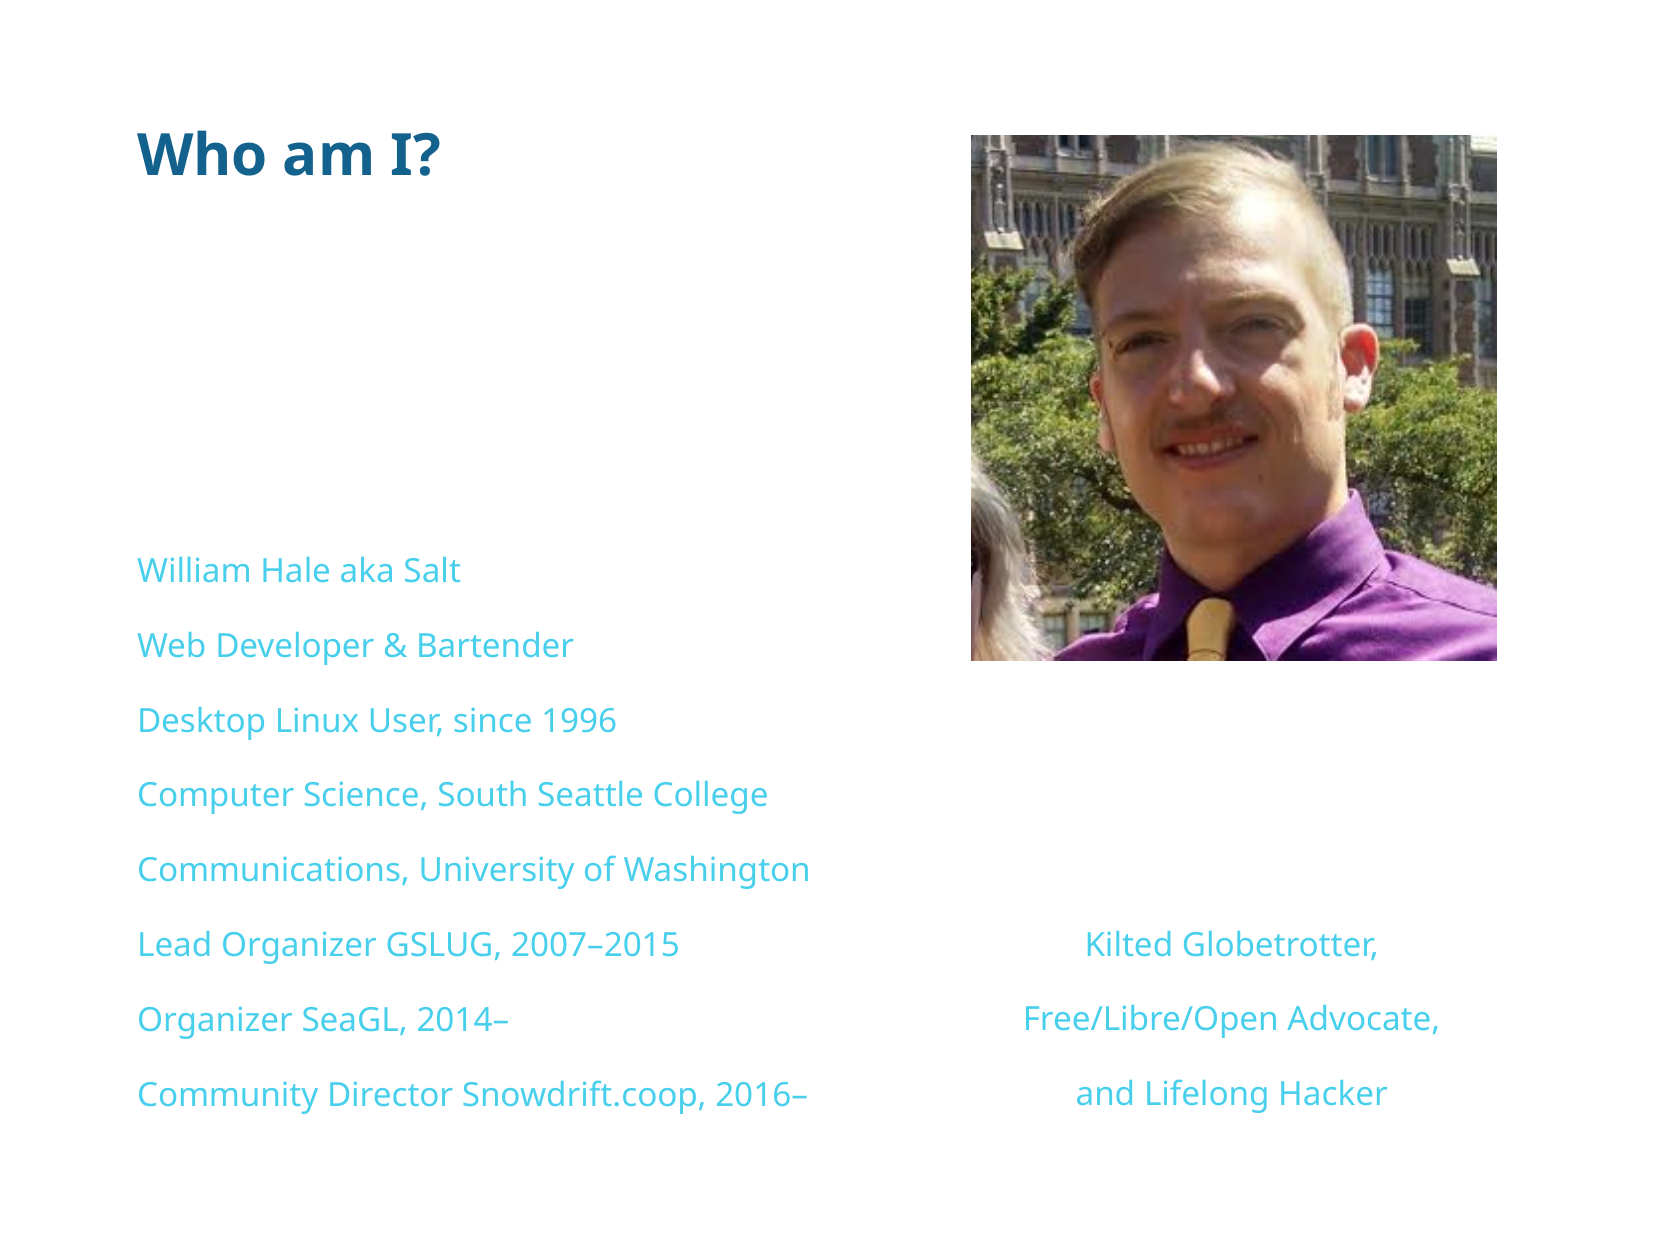

# Who am I?
William Hale aka Salt
Web Developer & Bartender
Desktop Linux User, since 1996
Computer Science, South Seattle College
Communications, University of Washington
Lead Organizer GSLUG, 2007–2015
Organizer SeaGL, 2014–
Community Director Snowdrift.coop, 2016–
Kilted Globetrotter,
Free/Libre/Open Advocate,
and Lifelong Hacker